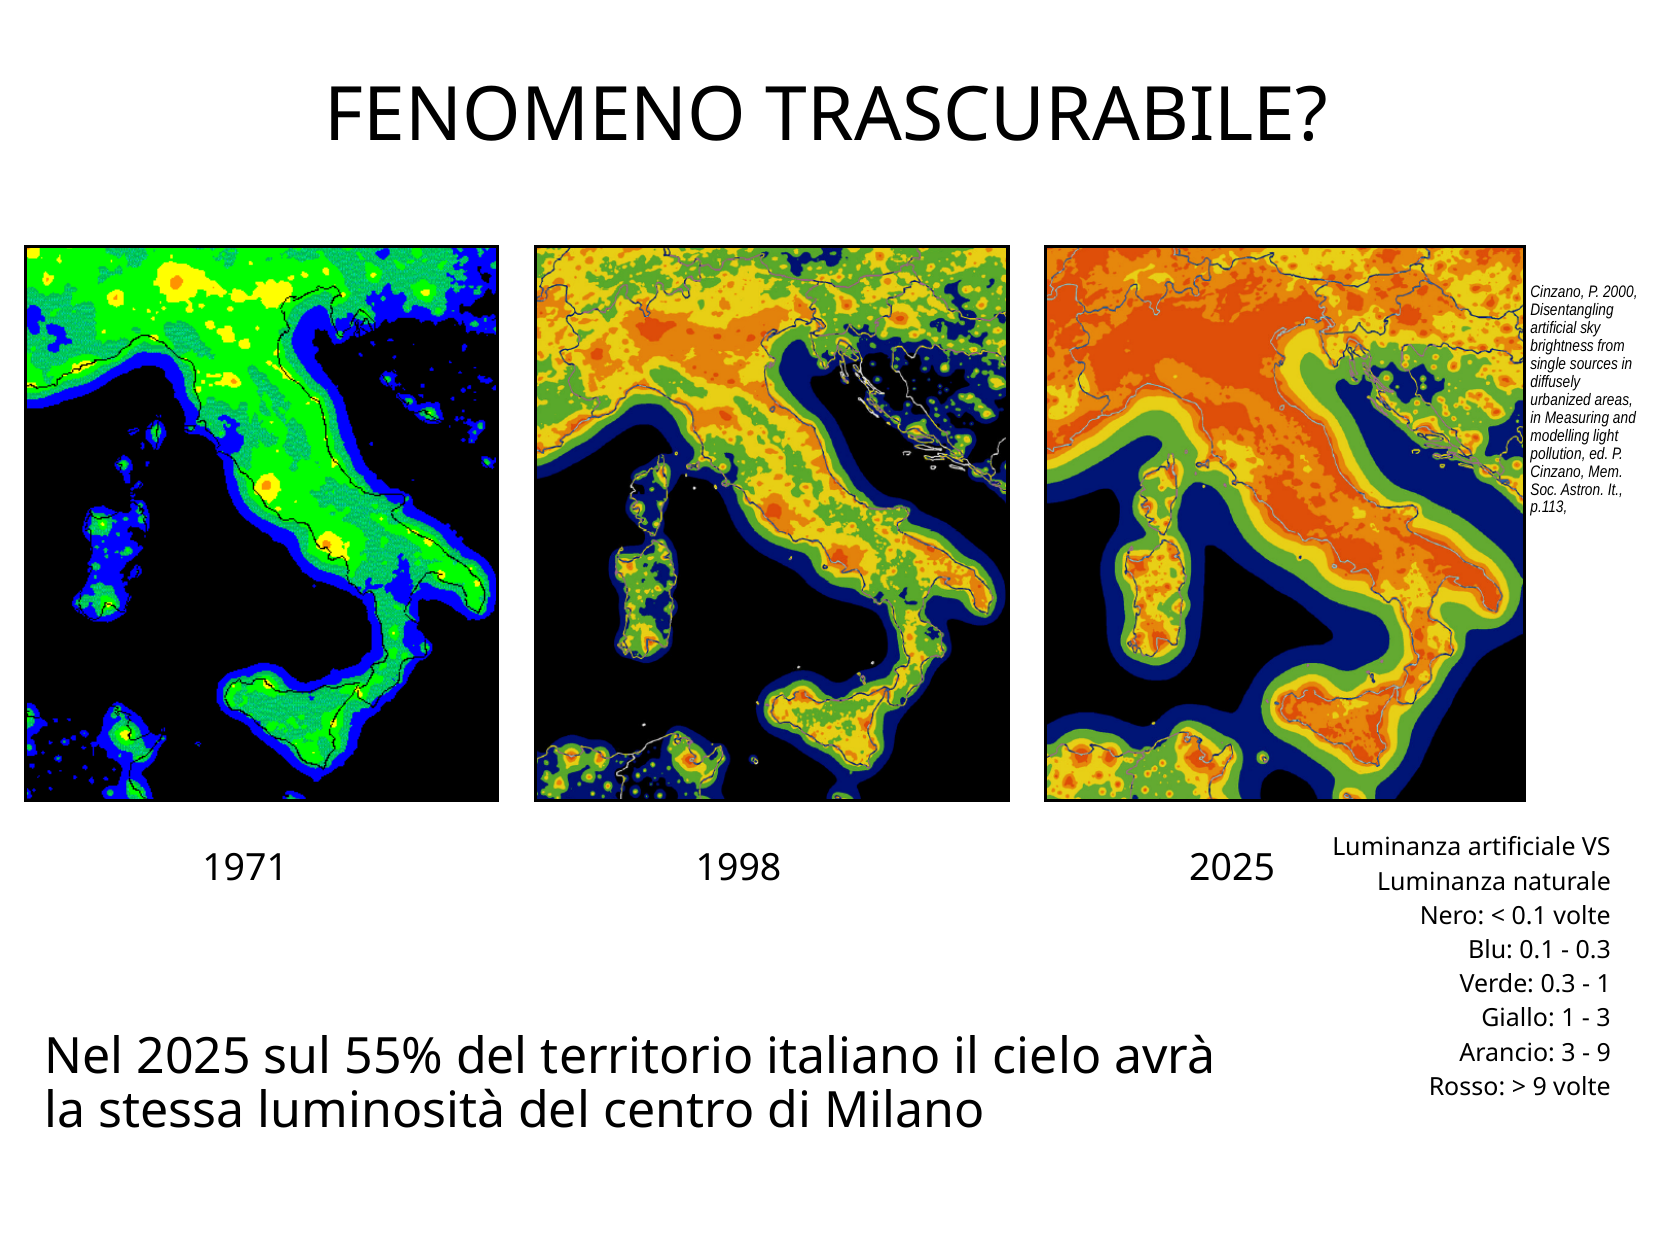

FENOMENO TRASCURABILE?
 1971
 1998
Cinzano, P. 2000, Disentangling artificial sky brightness from single sources in diffusely urbanized areas, in Measuring and modelling light pollution, ed. P. Cinzano, Mem. Soc. Astron. It., p.113,
 2025
 Luminanza artificiale VS
 Luminanza naturale
 Nero: < 0.1 volte
 Blu: 0.1 - 0.3
 Verde: 0.3 - 1
 Giallo: 1 - 3
 Arancio: 3 - 9
 Rosso: > 9 volte
Nel 2025 sul 55% del territorio italiano il cielo avrà
la stessa luminosità del centro di Milano